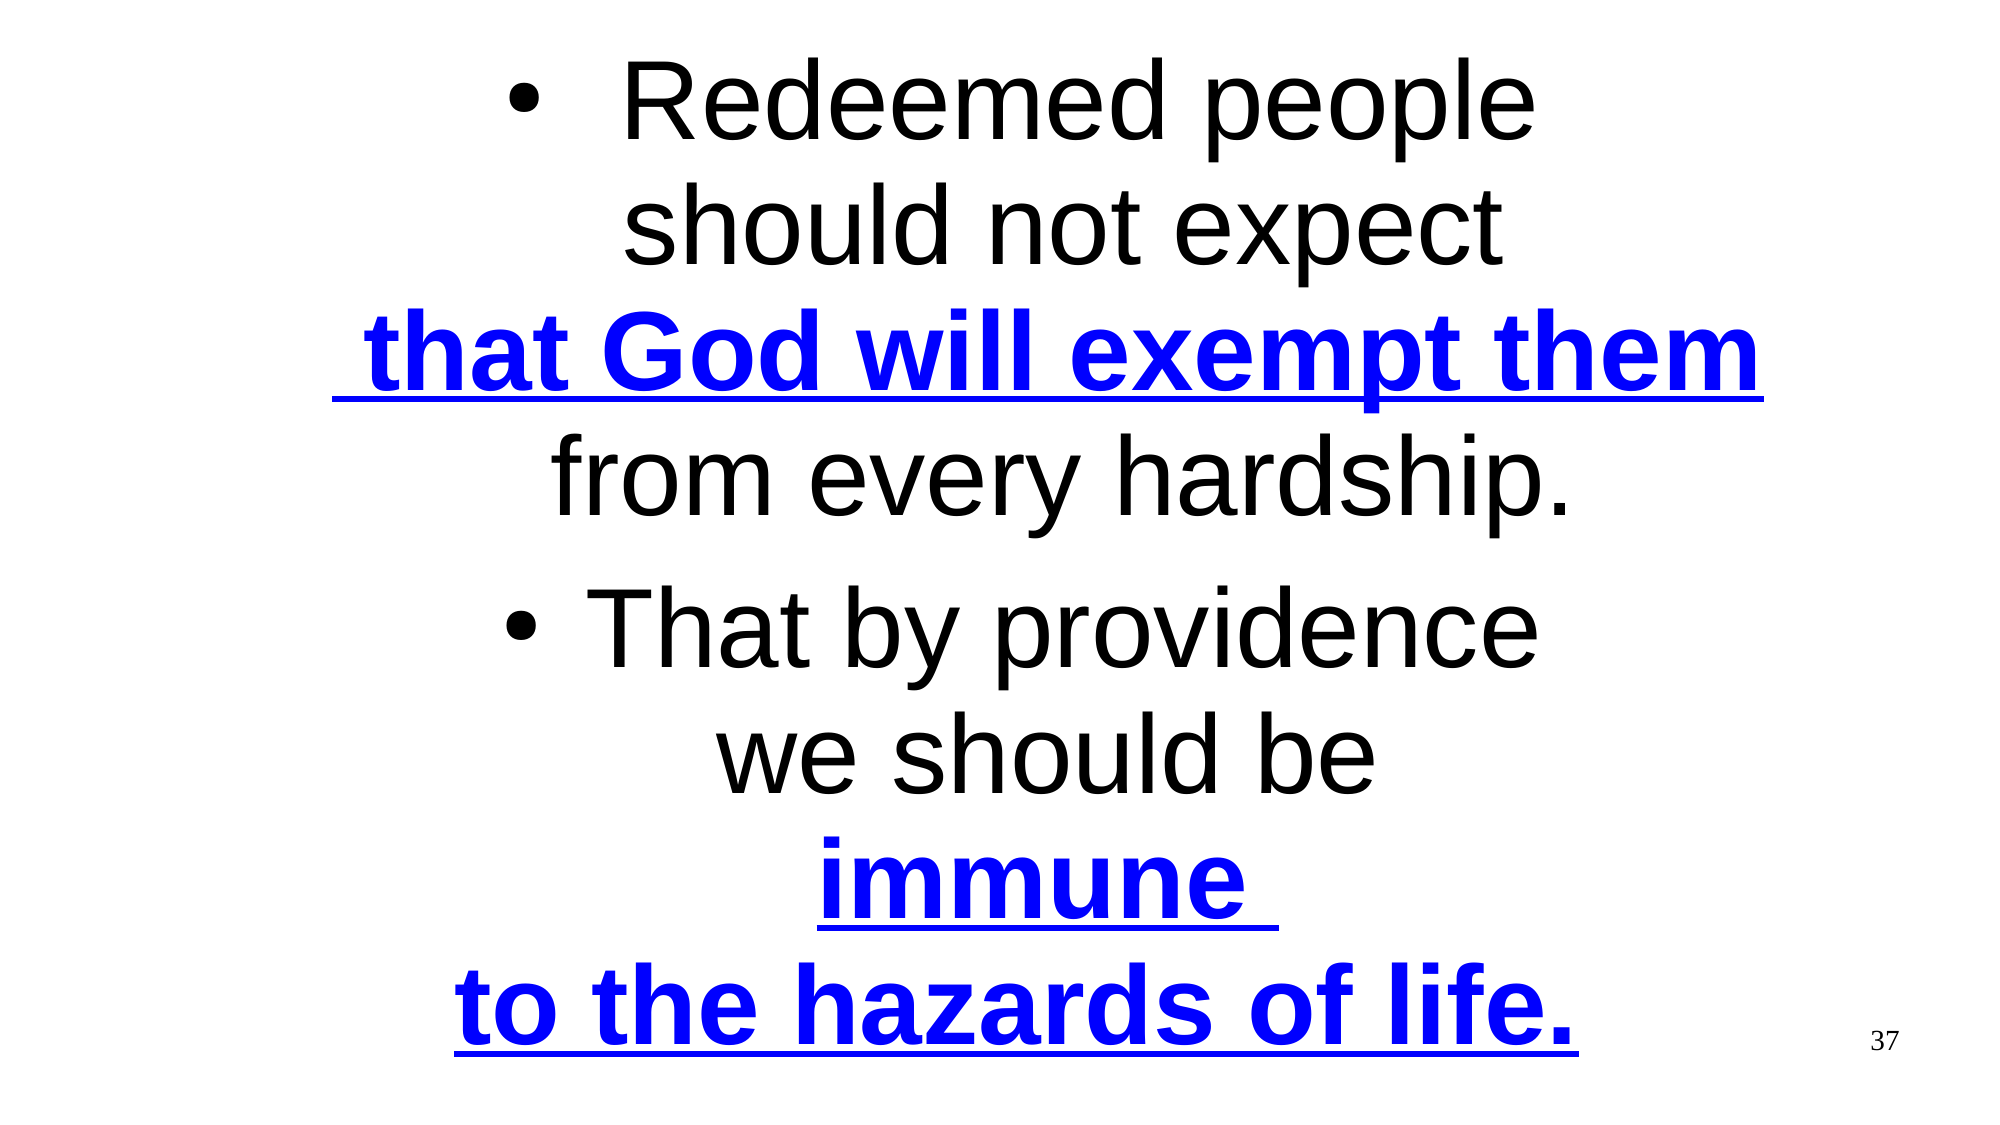

# Redeemed people should not expect that God will exempt them from every hardship.
 That by providence
we should be
immune
to the hazards of life.
37